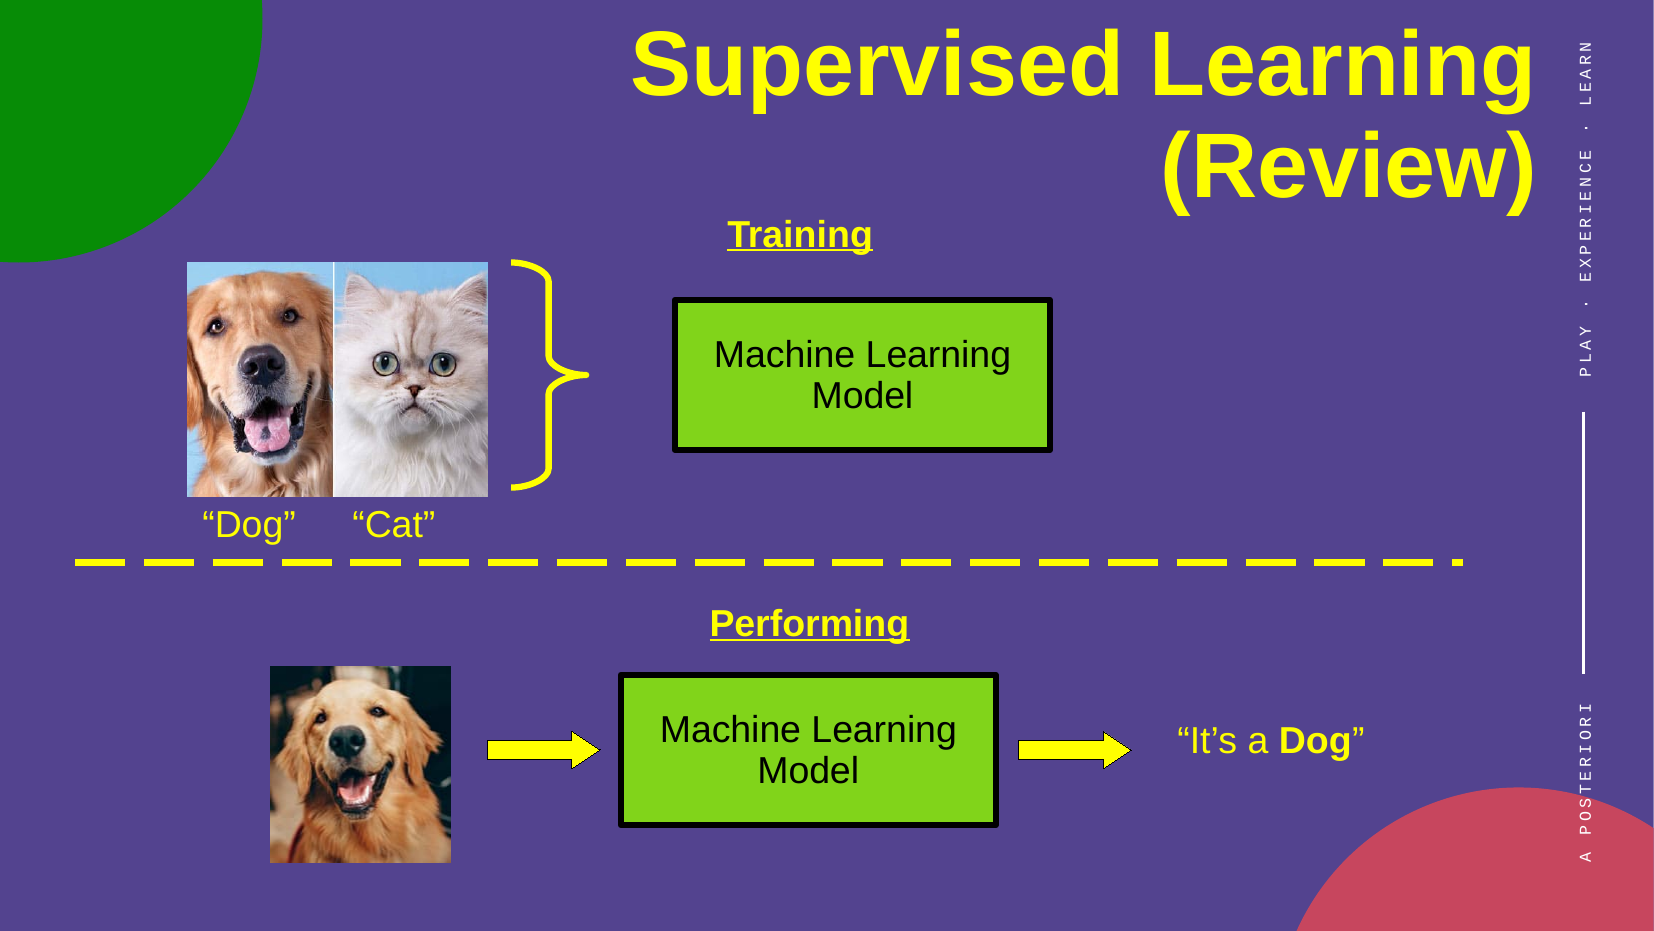

# Supervised Learning (Review)
Training
Machine Learning
Model
“Dog”
“Cat”
Performing
Machine Learning
Model
“It’s a Dog”